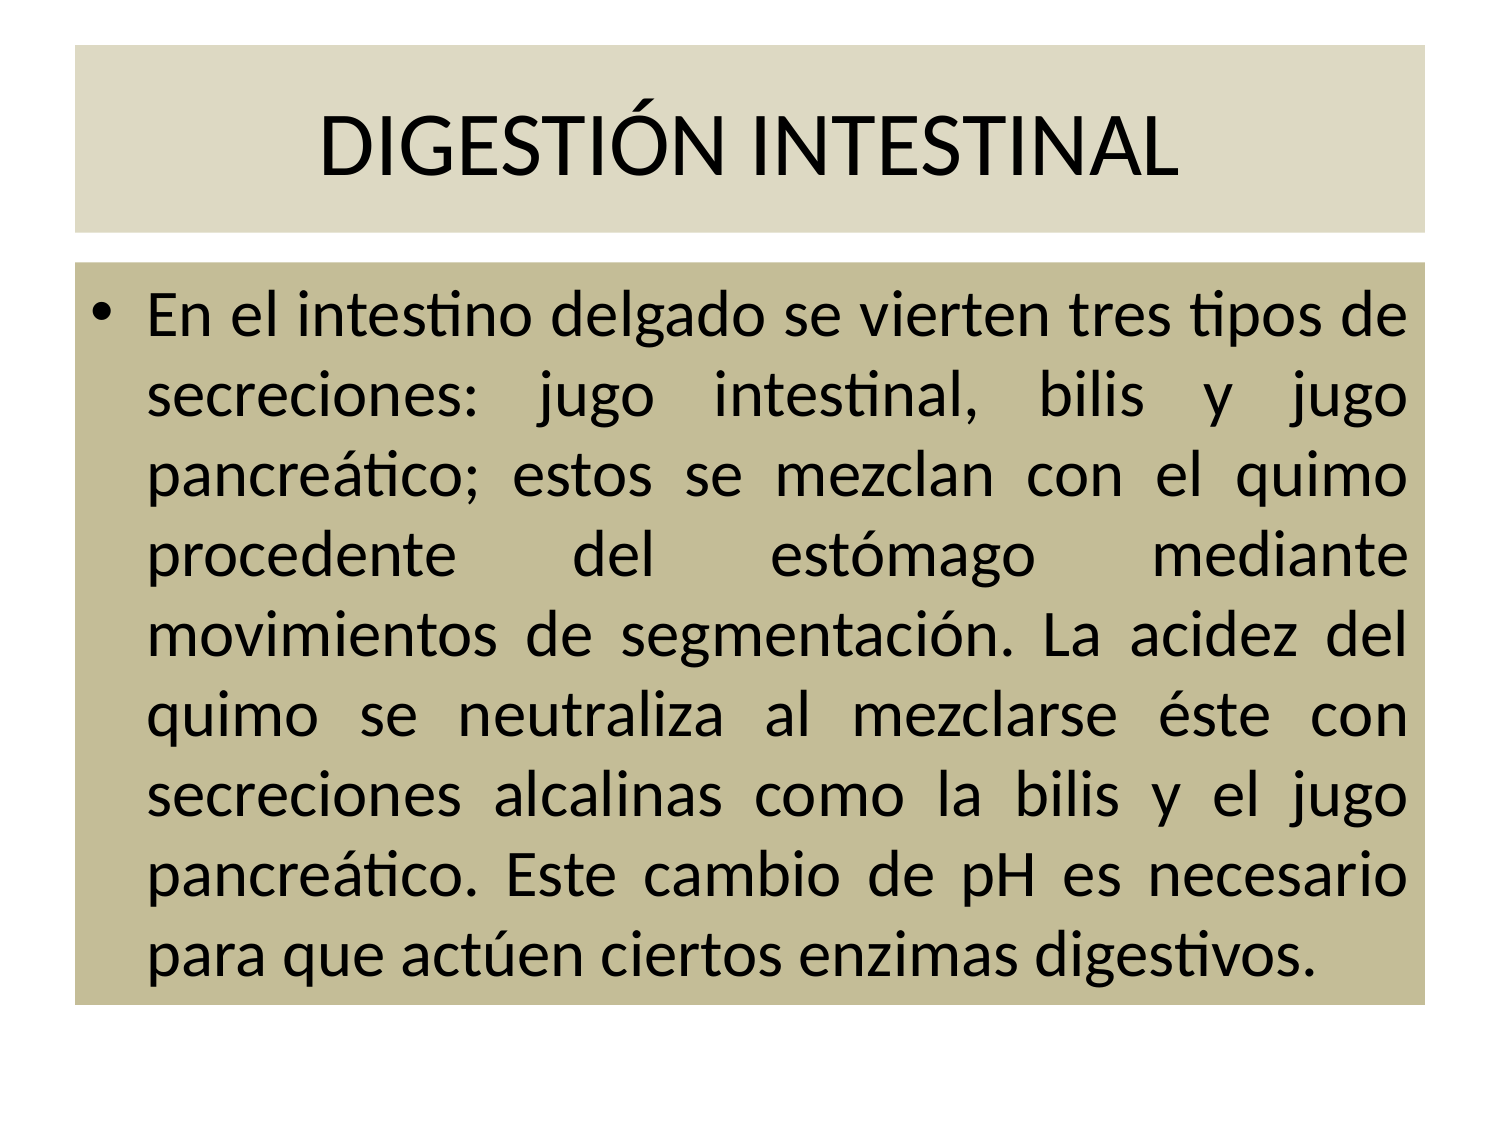

# DIGESTIÓN INTESTINAL
En el intestino delgado se vierten tres tipos de secreciones: jugo intestinal, bilis y jugo pancreático; estos se mezclan con el quimo procedente del estómago mediante movimientos de segmentación. La acidez del quimo se neutraliza al mezclarse éste con secreciones alcalinas como la bilis y el jugo pancreático. Este cambio de pH es necesario para que actúen ciertos enzimas digestivos.